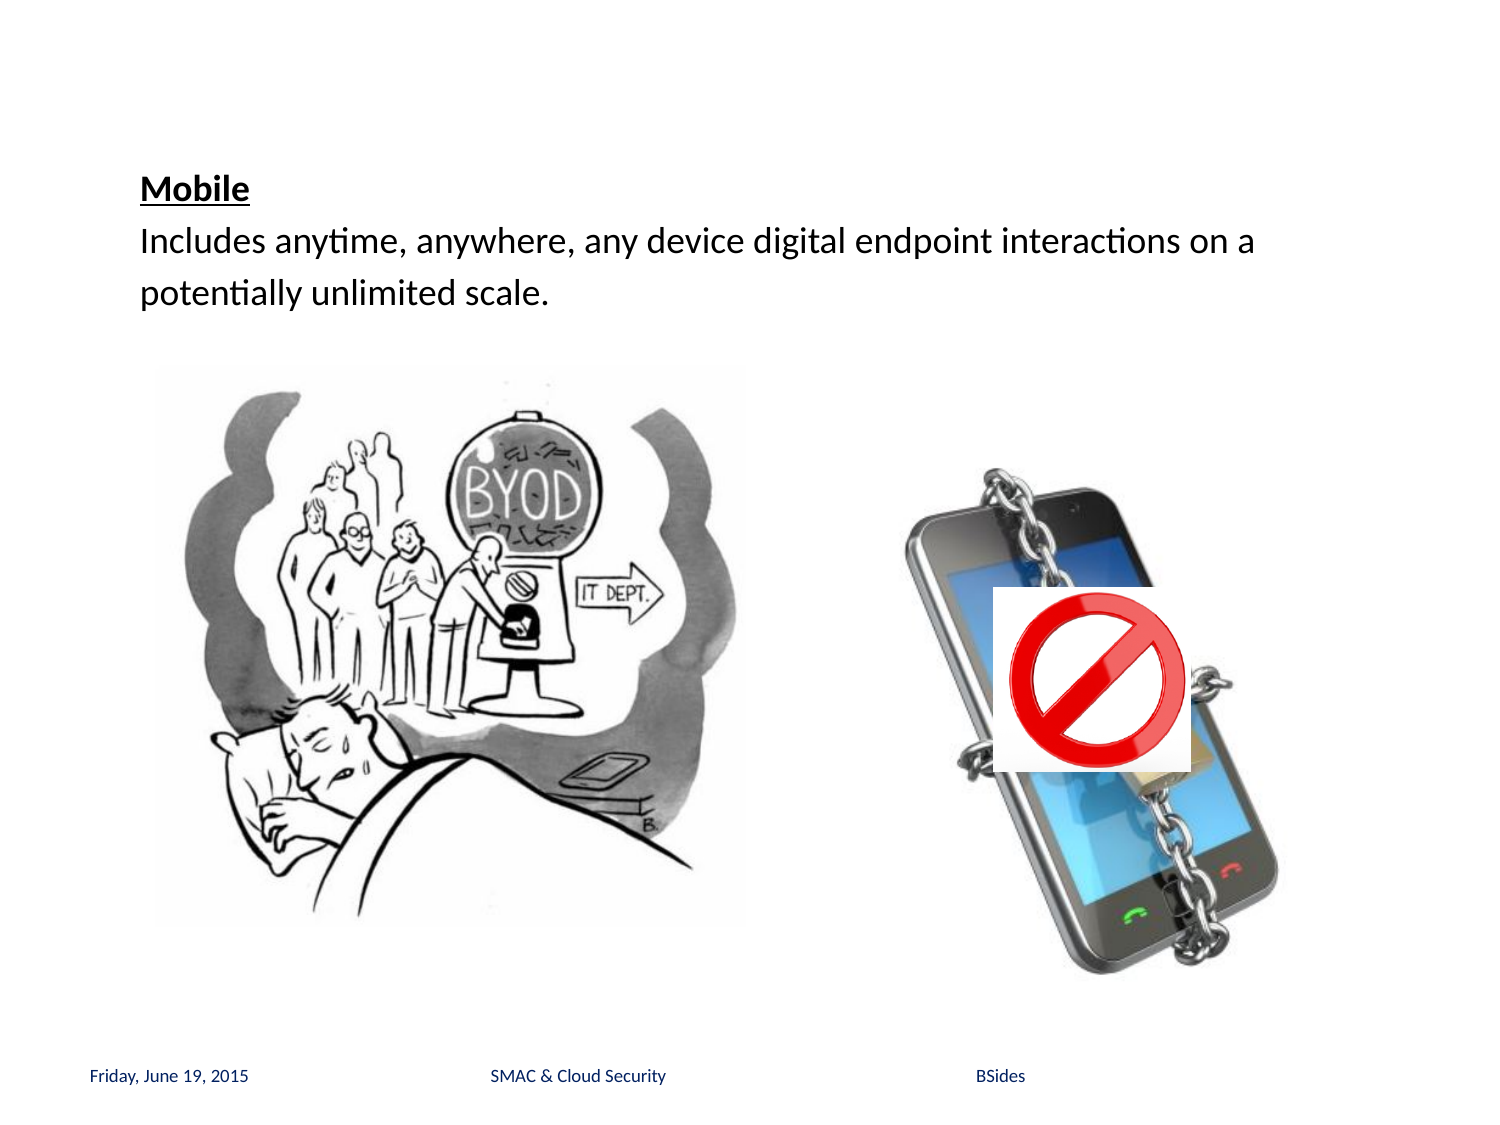

Mobile
Includes anytime, anywhere, any device digital endpoint interactions on a potentially unlimited scale.
Friday, June 19, 2015 SMAC & Cloud Security BSides